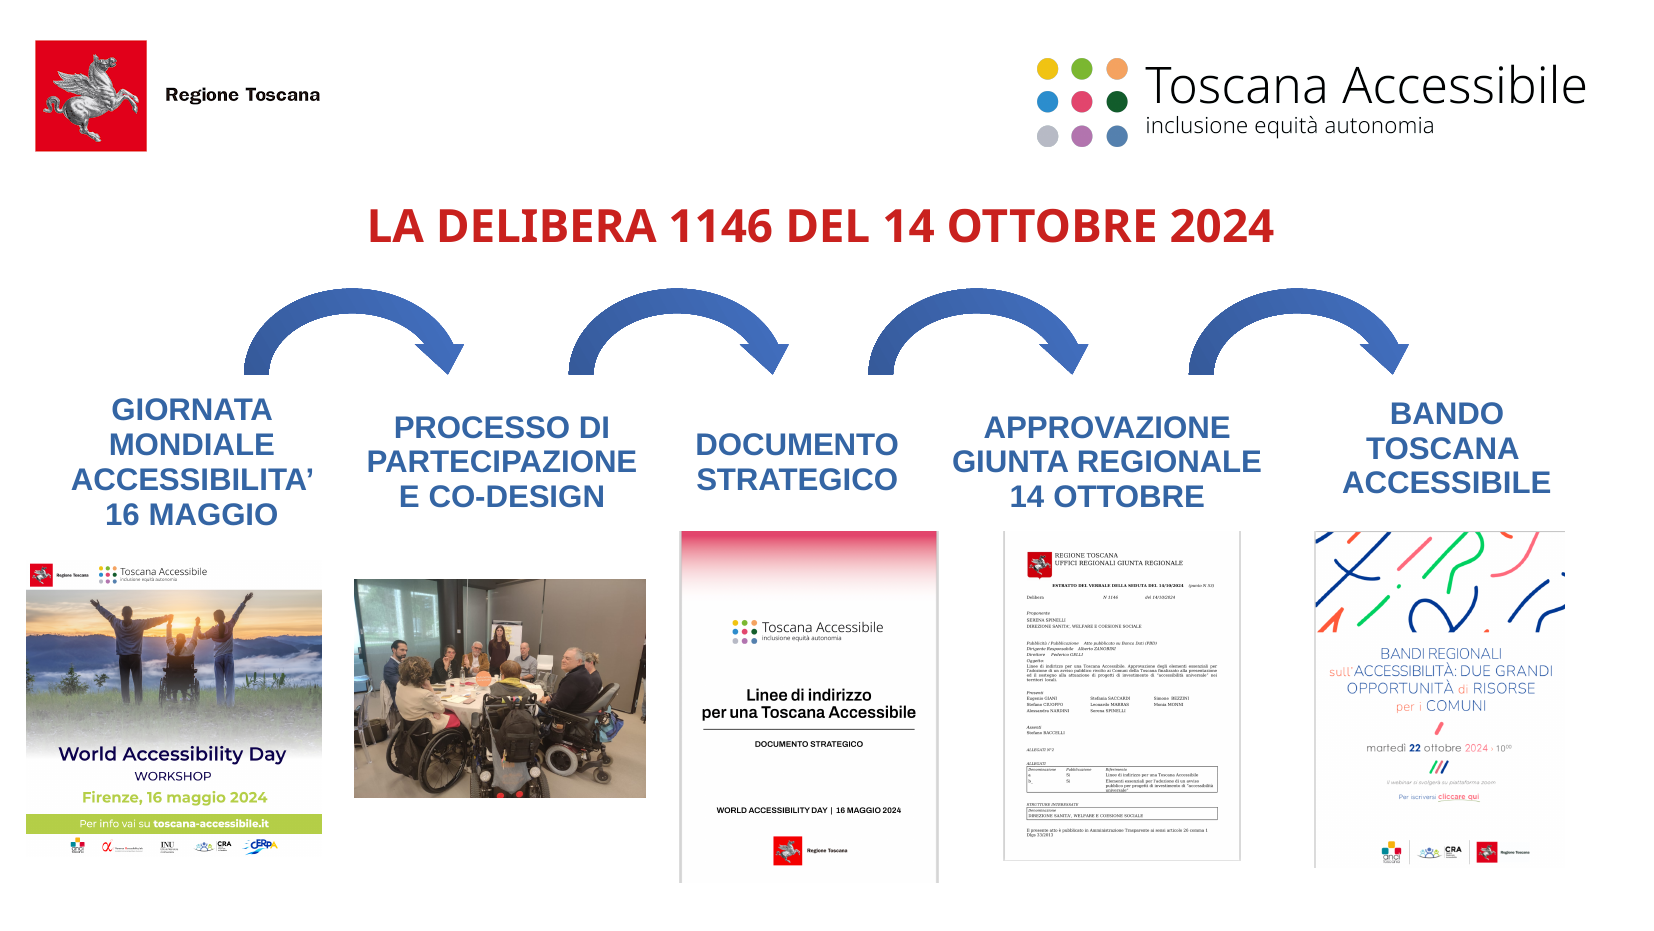

# LA DELIBERA 1146 DEL 14 OTTOBRE 2024
GIORNATA MONDIALE ACCESSIBILITA’ 16 MAGGIO
PROCESSO DI PARTECIPAZIONE E CO-DESIGN
APPROVAZIONE GIUNTA REGIONALE 14 OTTOBRE
BANDO TOSCANA
ACCESSIBILE
DOCUMENTO STRATEGICO